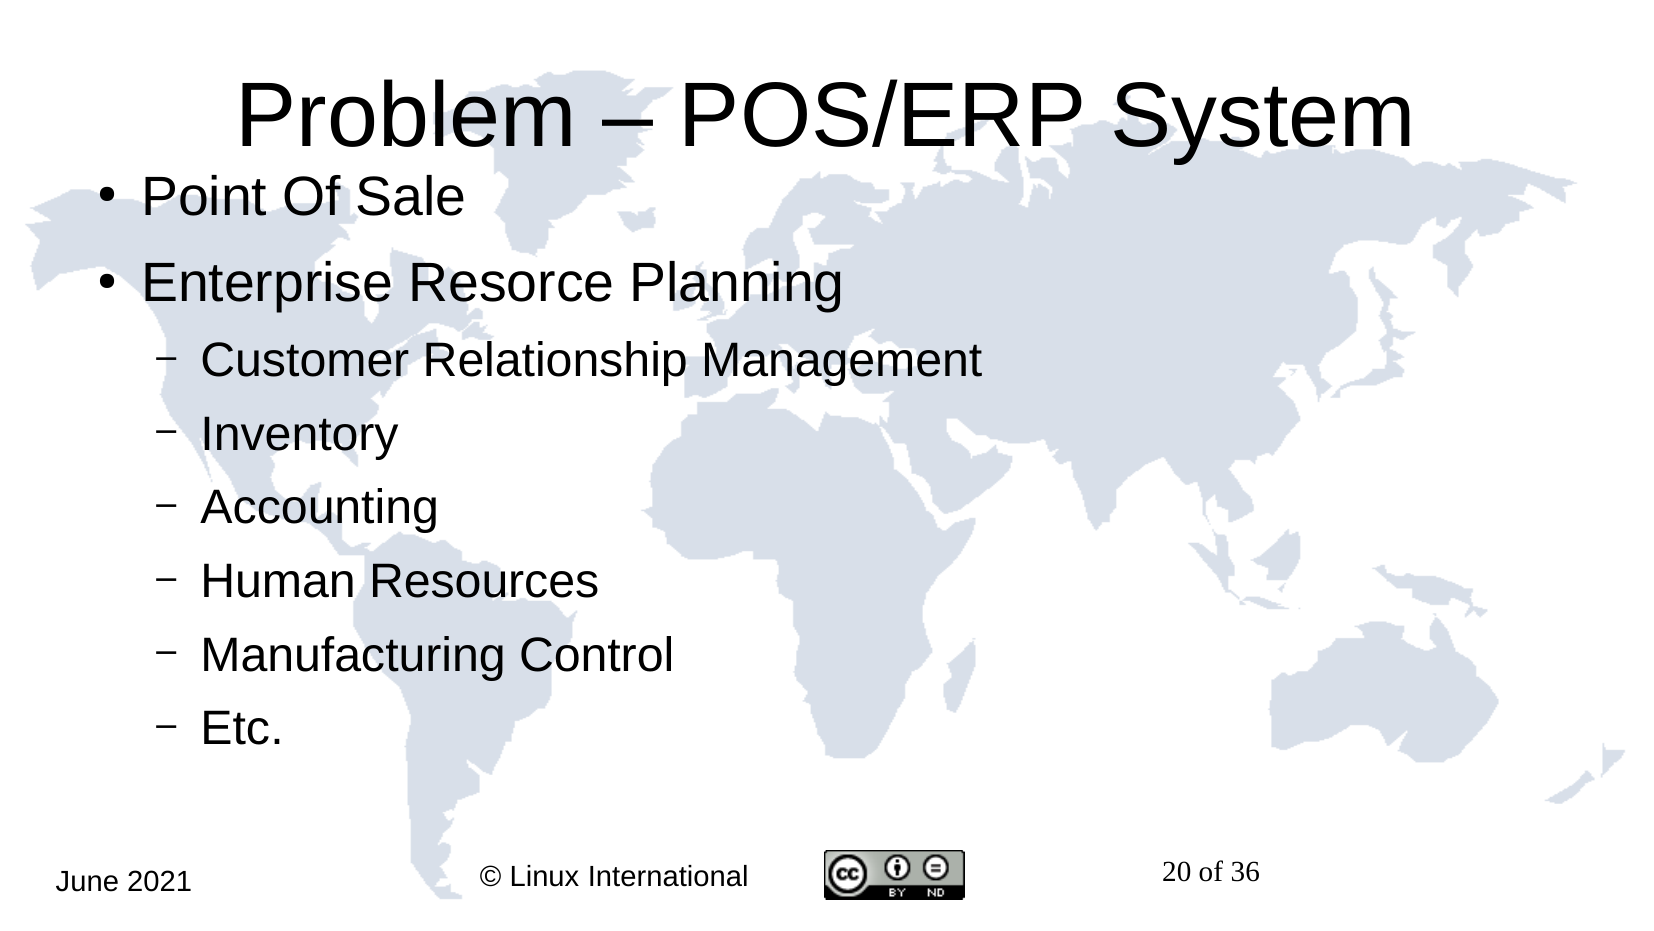

# Problem – POS/ERP System
Point Of Sale
Enterprise Resorce Planning
Customer Relationship Management
Inventory
Accounting
Human Resources
Manufacturing Control
Etc.
20